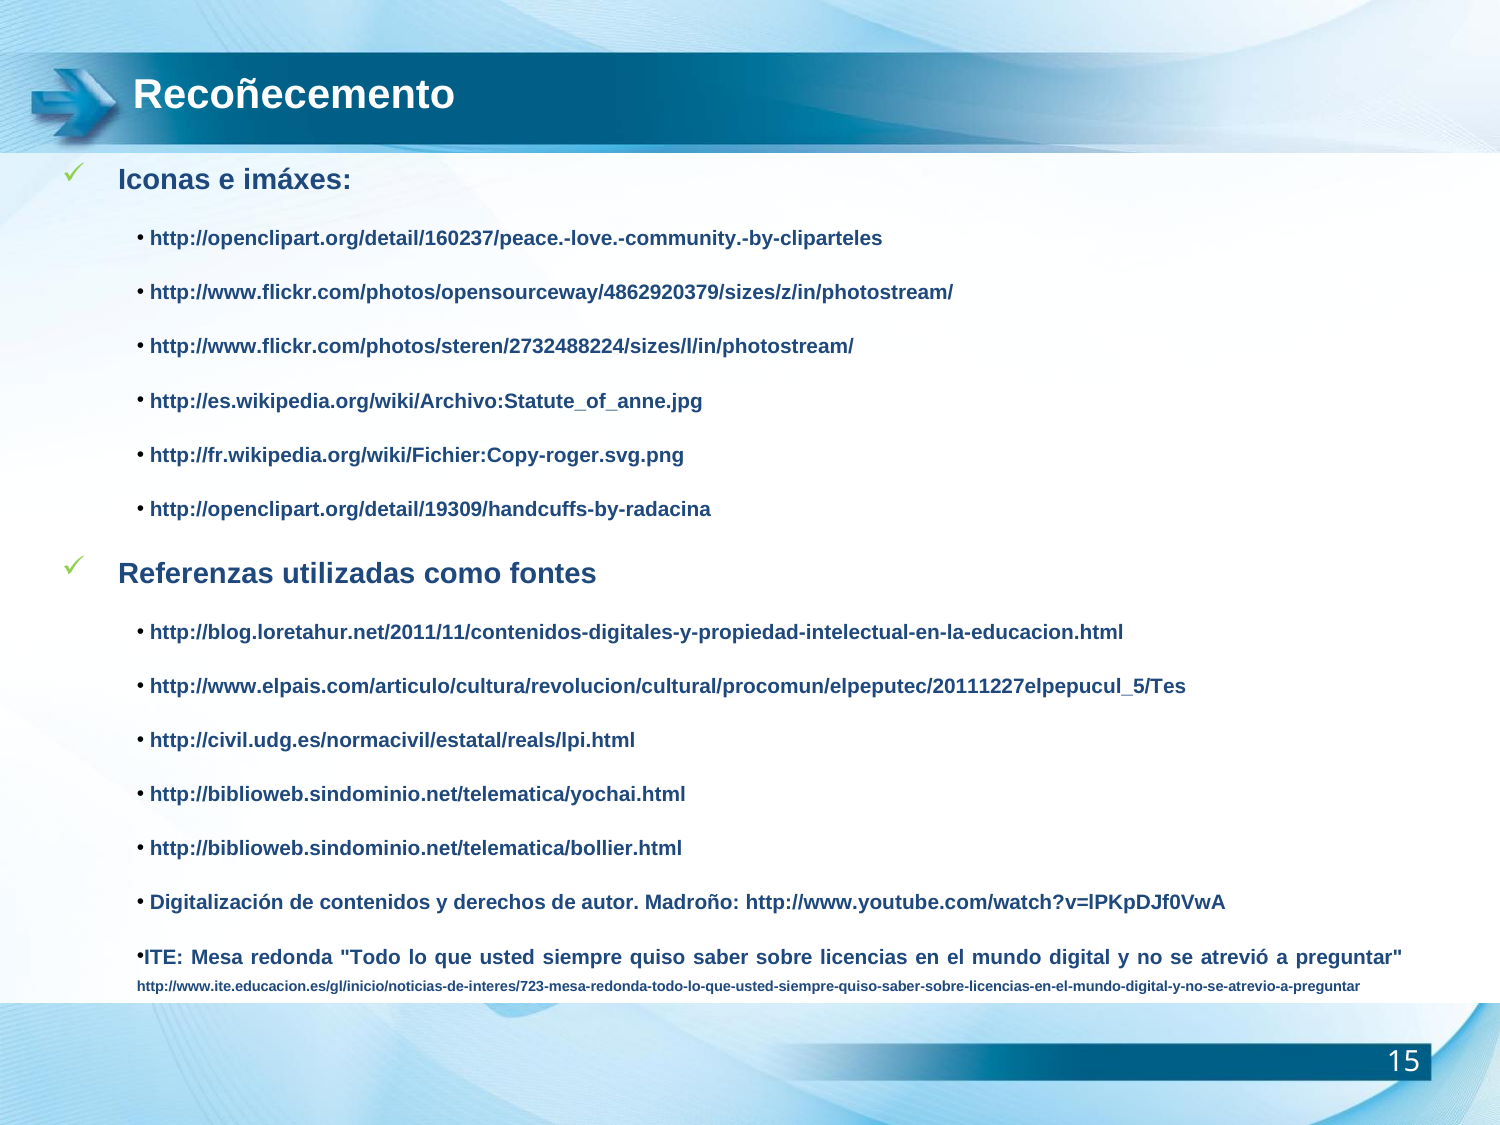

Recoñecemento
Iconas e imáxes:
 http://openclipart.org/detail/160237/peace.-love.-community.-by-cliparteles
 http://www.flickr.com/photos/opensourceway/4862920379/sizes/z/in/photostream/
 http://www.flickr.com/photos/steren/2732488224/sizes/l/in/photostream/
 http://es.wikipedia.org/wiki/Archivo:Statute_of_anne.jpg
 http://fr.wikipedia.org/wiki/Fichier:Copy-roger.svg.png
 http://openclipart.org/detail/19309/handcuffs-by-radacina
Referenzas utilizadas como fontes
 http://blog.loretahur.net/2011/11/contenidos-digitales-y-propiedad-intelectual-en-la-educacion.html
 http://www.elpais.com/articulo/cultura/revolucion/cultural/procomun/elpeputec/20111227elpepucul_5/Tes
 http://civil.udg.es/normacivil/estatal/reals/lpi.html
 http://biblioweb.sindominio.net/telematica/yochai.html
 http://biblioweb.sindominio.net/telematica/bollier.html
 Digitalización de contenidos y derechos de autor. Madroño: http://www.youtube.com/watch?v=lPKpDJf0VwA
ITE: Mesa redonda "Todo lo que usted siempre quiso saber sobre licencias en el mundo digital y no se atrevió a preguntar" http://www.ite.educacion.es/gl/inicio/noticias-de-interes/723-mesa-redonda-todo-lo-que-usted-siempre-quiso-saber-sobre-licencias-en-el-mundo-digital-y-no-se-atrevio-a-preguntar